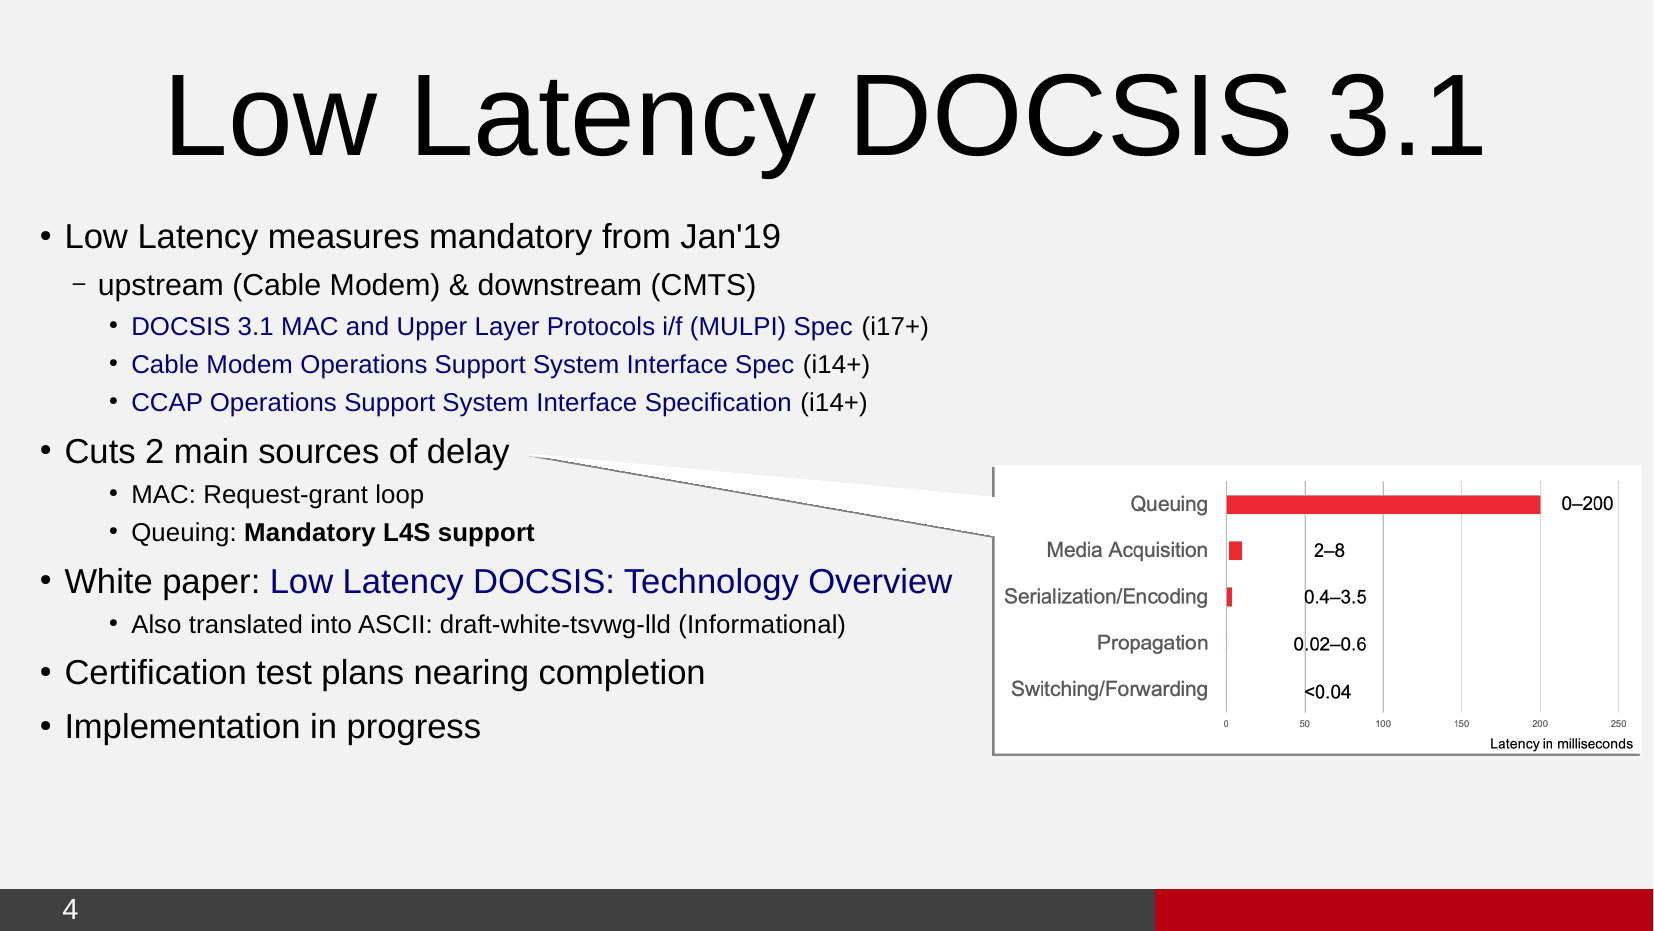

# Low Latency DOCSIS 3.1
Low Latency measures mandatory from Jan'19
upstream (Cable Modem) & downstream (CMTS)
DOCSIS 3.1 MAC and Upper Layer Protocols i/f (MULPI) Spec (i17+)
Cable Modem Operations Support System Interface Spec (i14+)
CCAP Operations Support System Interface Specification (i14+)
Cuts 2 main sources of delay
MAC: Request-grant loop
Queuing: Mandatory L4S support
White paper: Low Latency DOCSIS: Technology Overview
Also translated into ASCII: draft-white-tsvwg-lld (Informational)
Certification test plans nearing completion
Implementation in progress
4